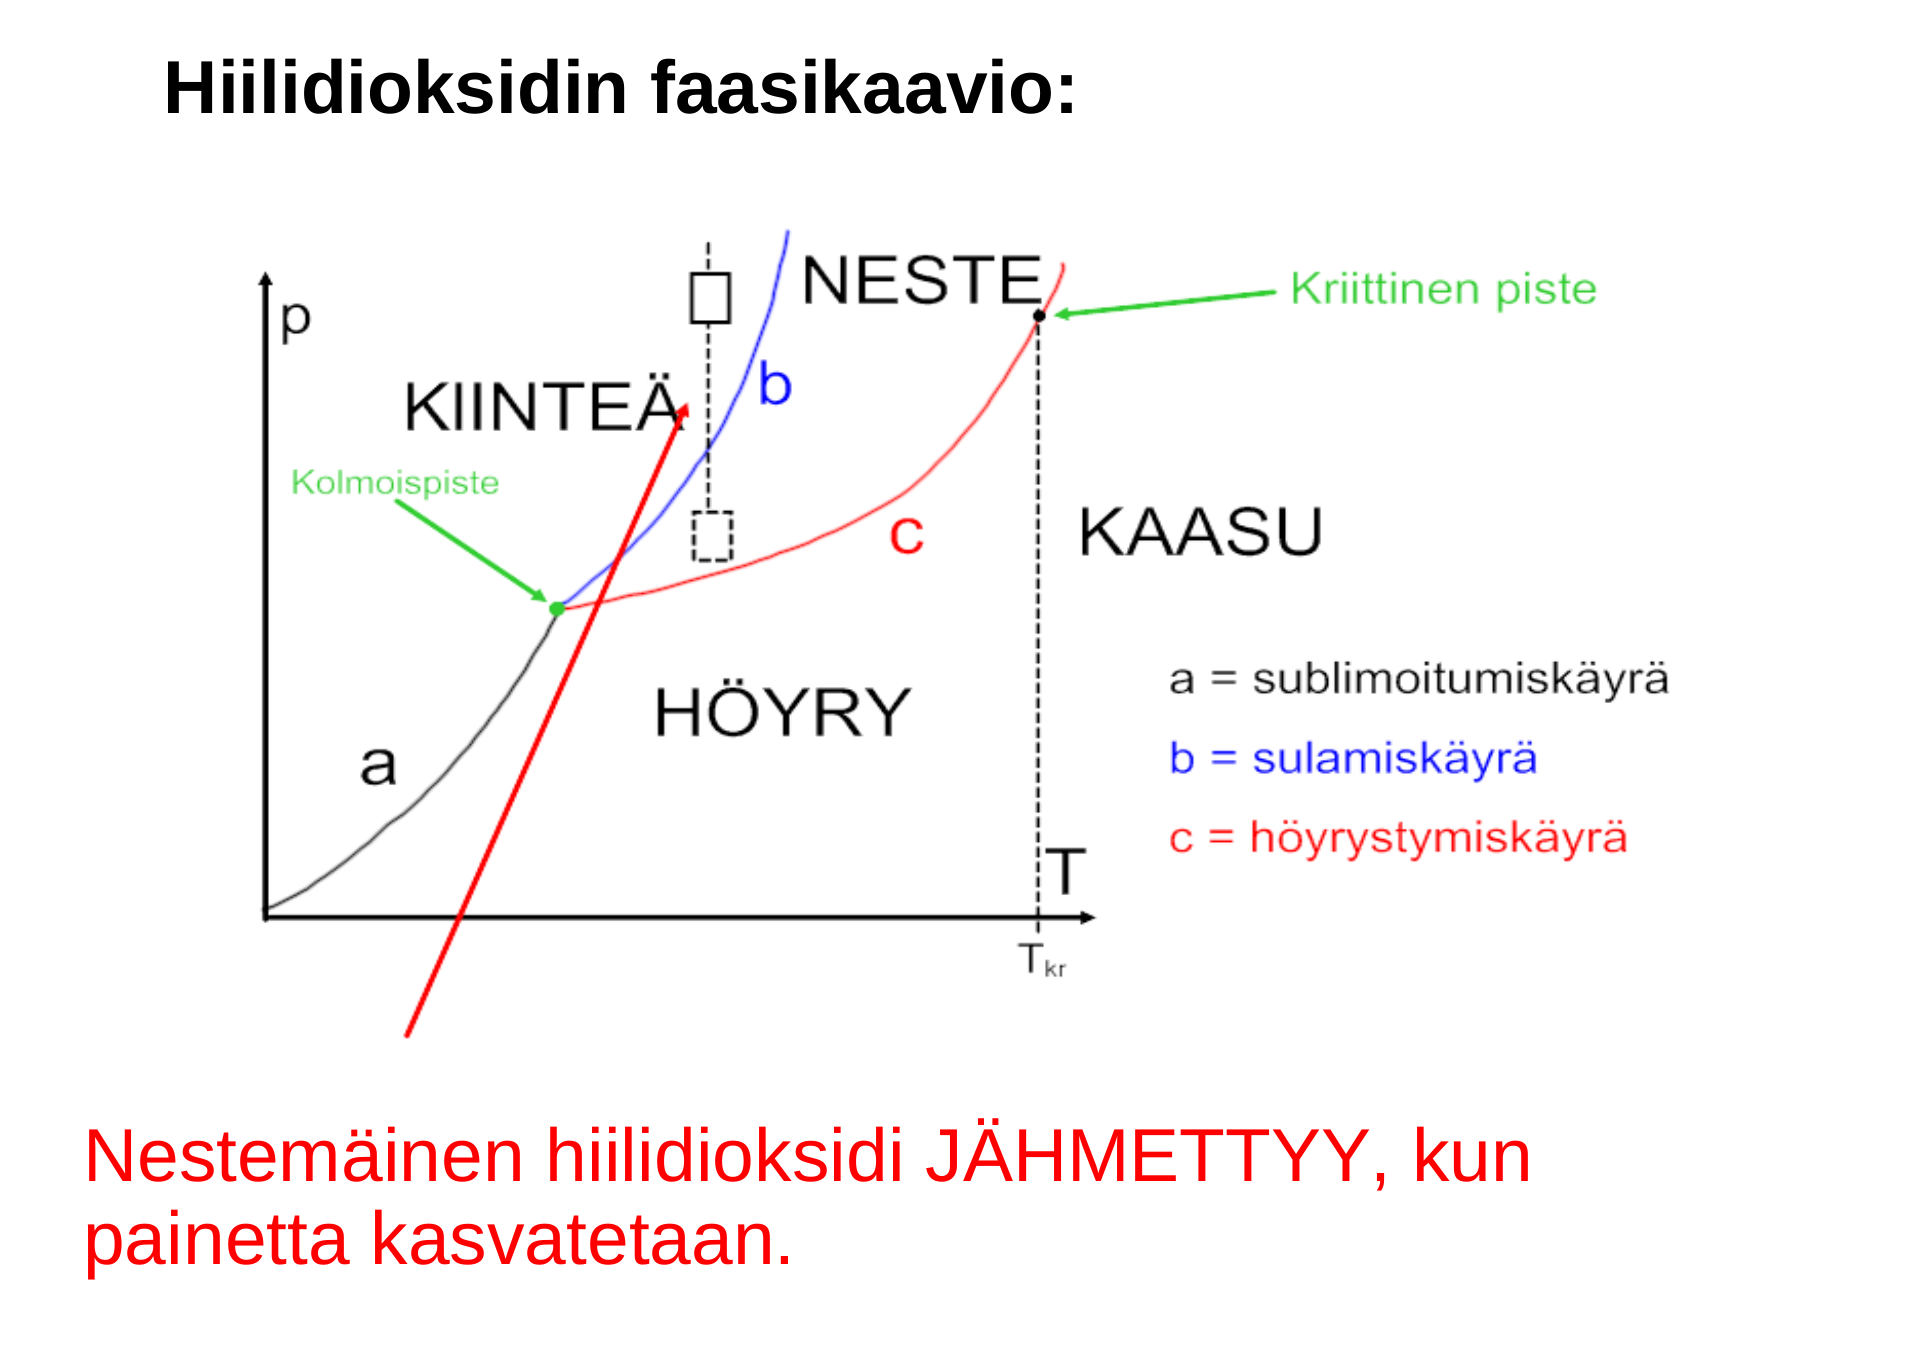

Hiilidioksidin faasikaavio:
Nestemäinen hiilidioksidi JÄHMETTYY, kun painetta kasvatetaan.